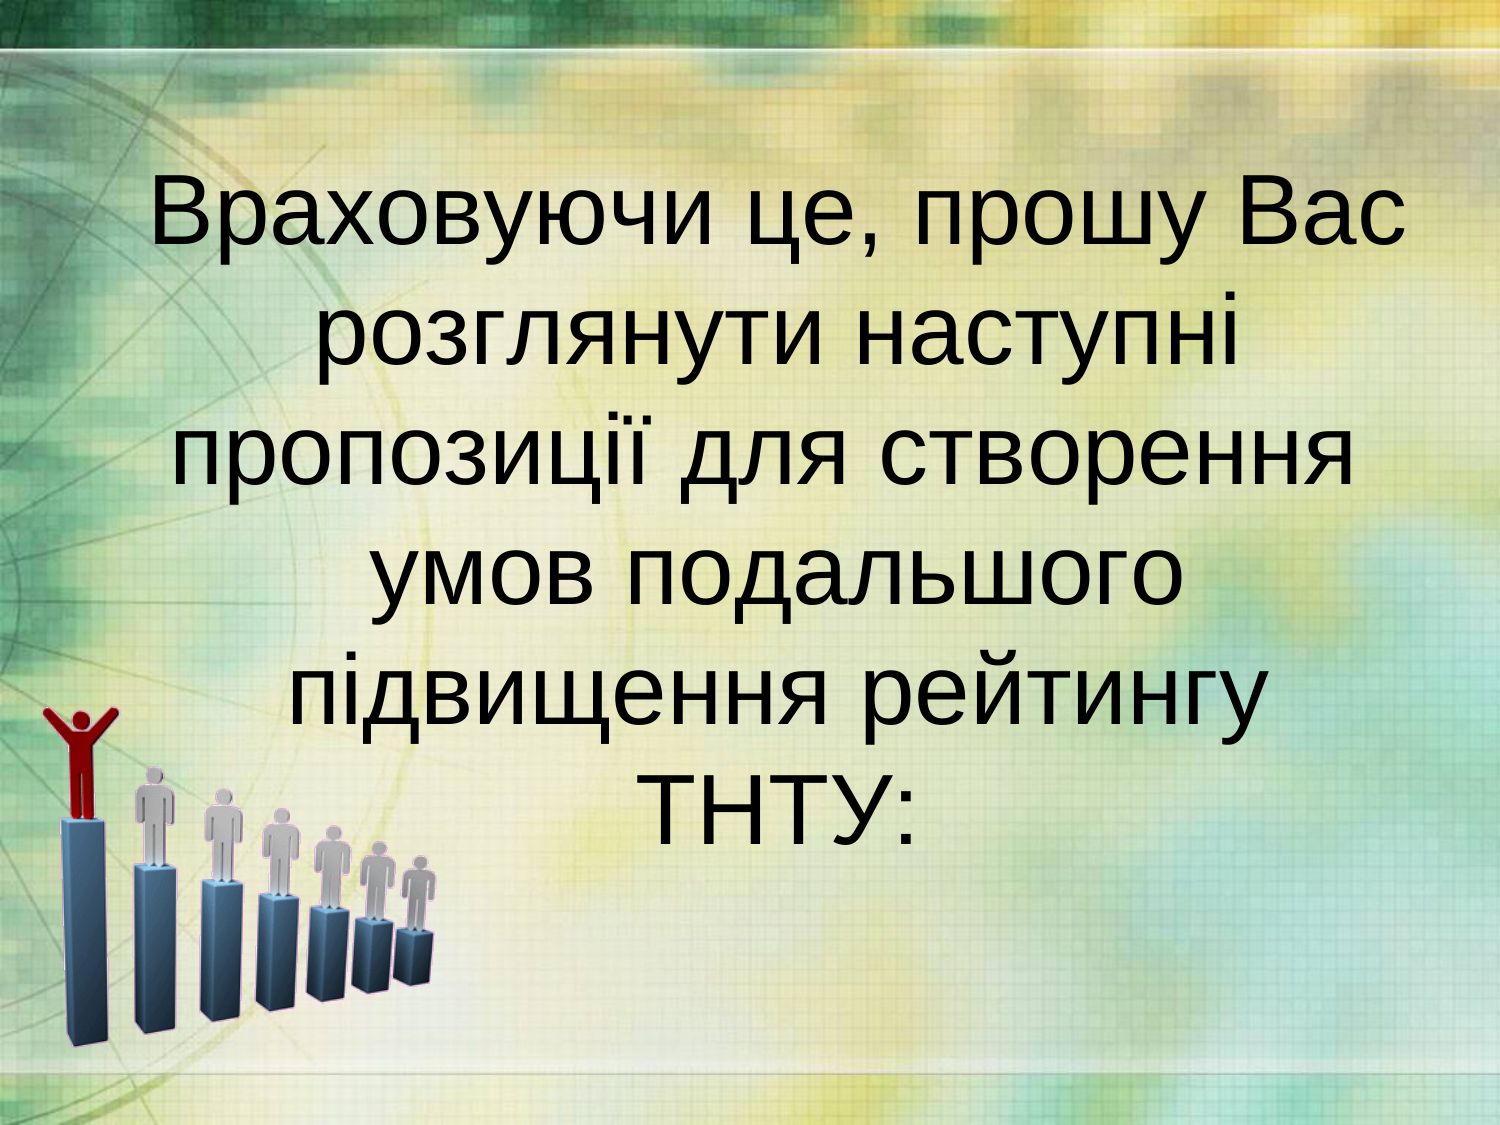

# Враховуючи це, прошу Вас розглянути наступні пропозиції для створення умов подальшого підвищення рейтингу ТНТУ: